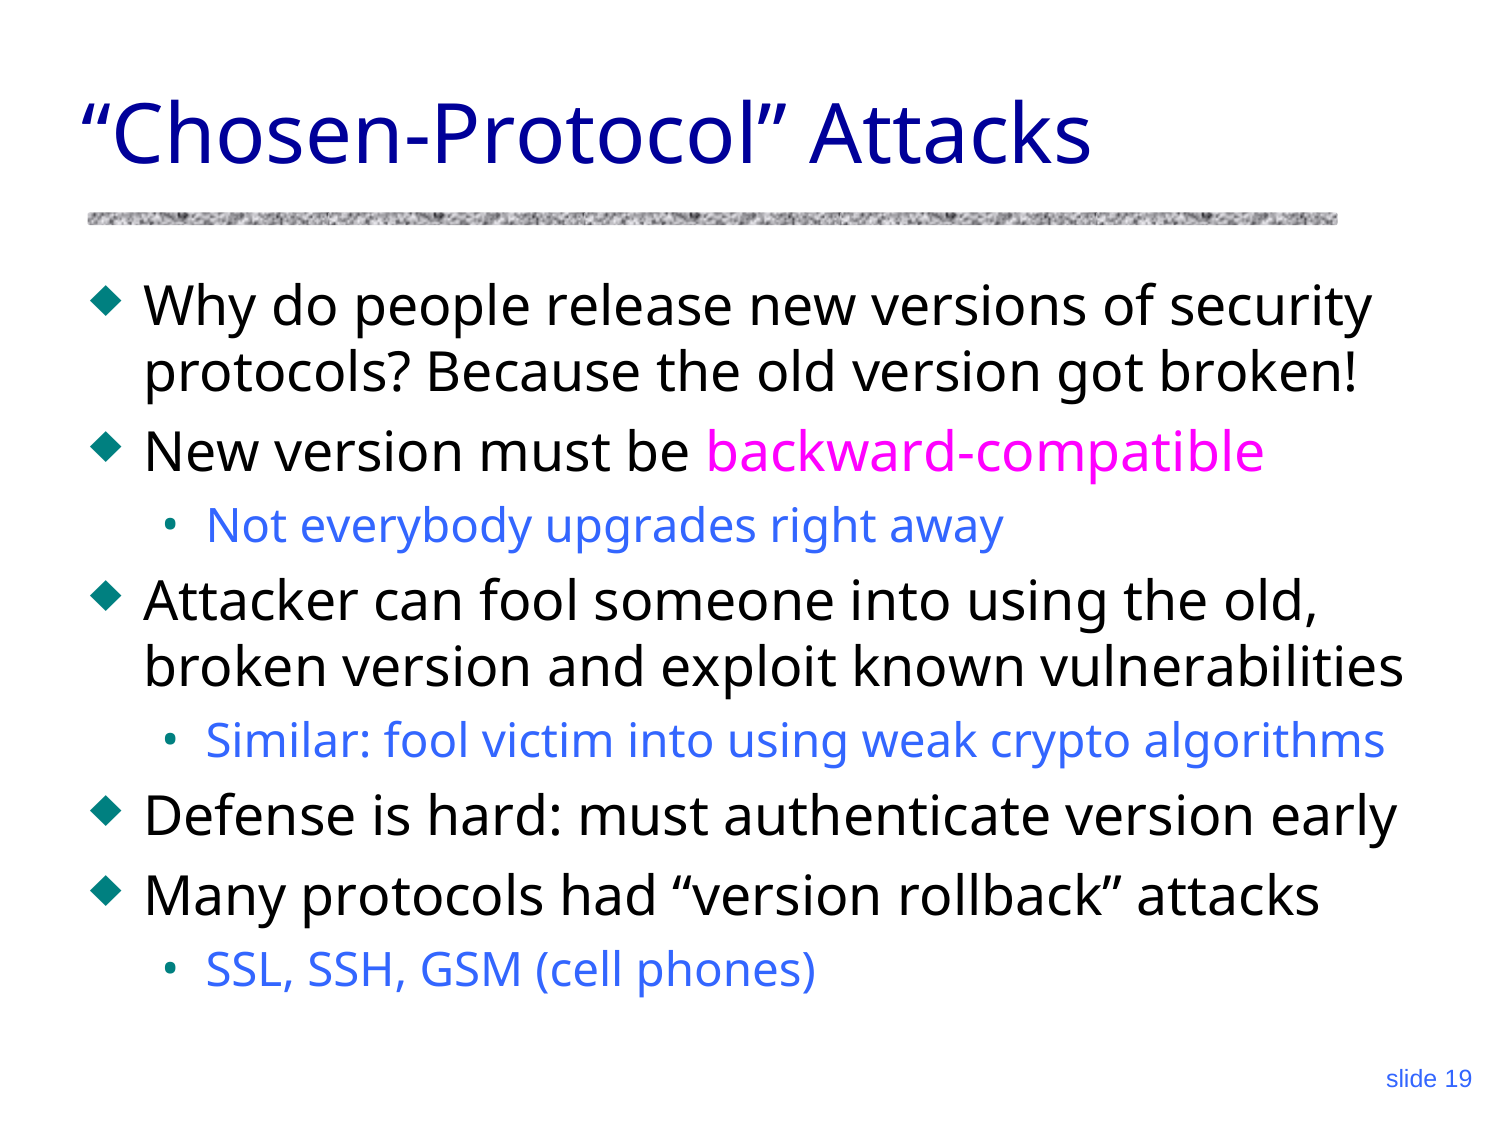

# “Chosen-Protocol” Attacks
Why do people release new versions of security protocols? Because the old version got broken!
New version must be backward-compatible
Not everybody upgrades right away
Attacker can fool someone into using the old, broken version and exploit known vulnerabilities
Similar: fool victim into using weak crypto algorithms
Defense is hard: must authenticate version early
Many protocols had “version rollback” attacks
SSL, SSH, GSM (cell phones)
slide